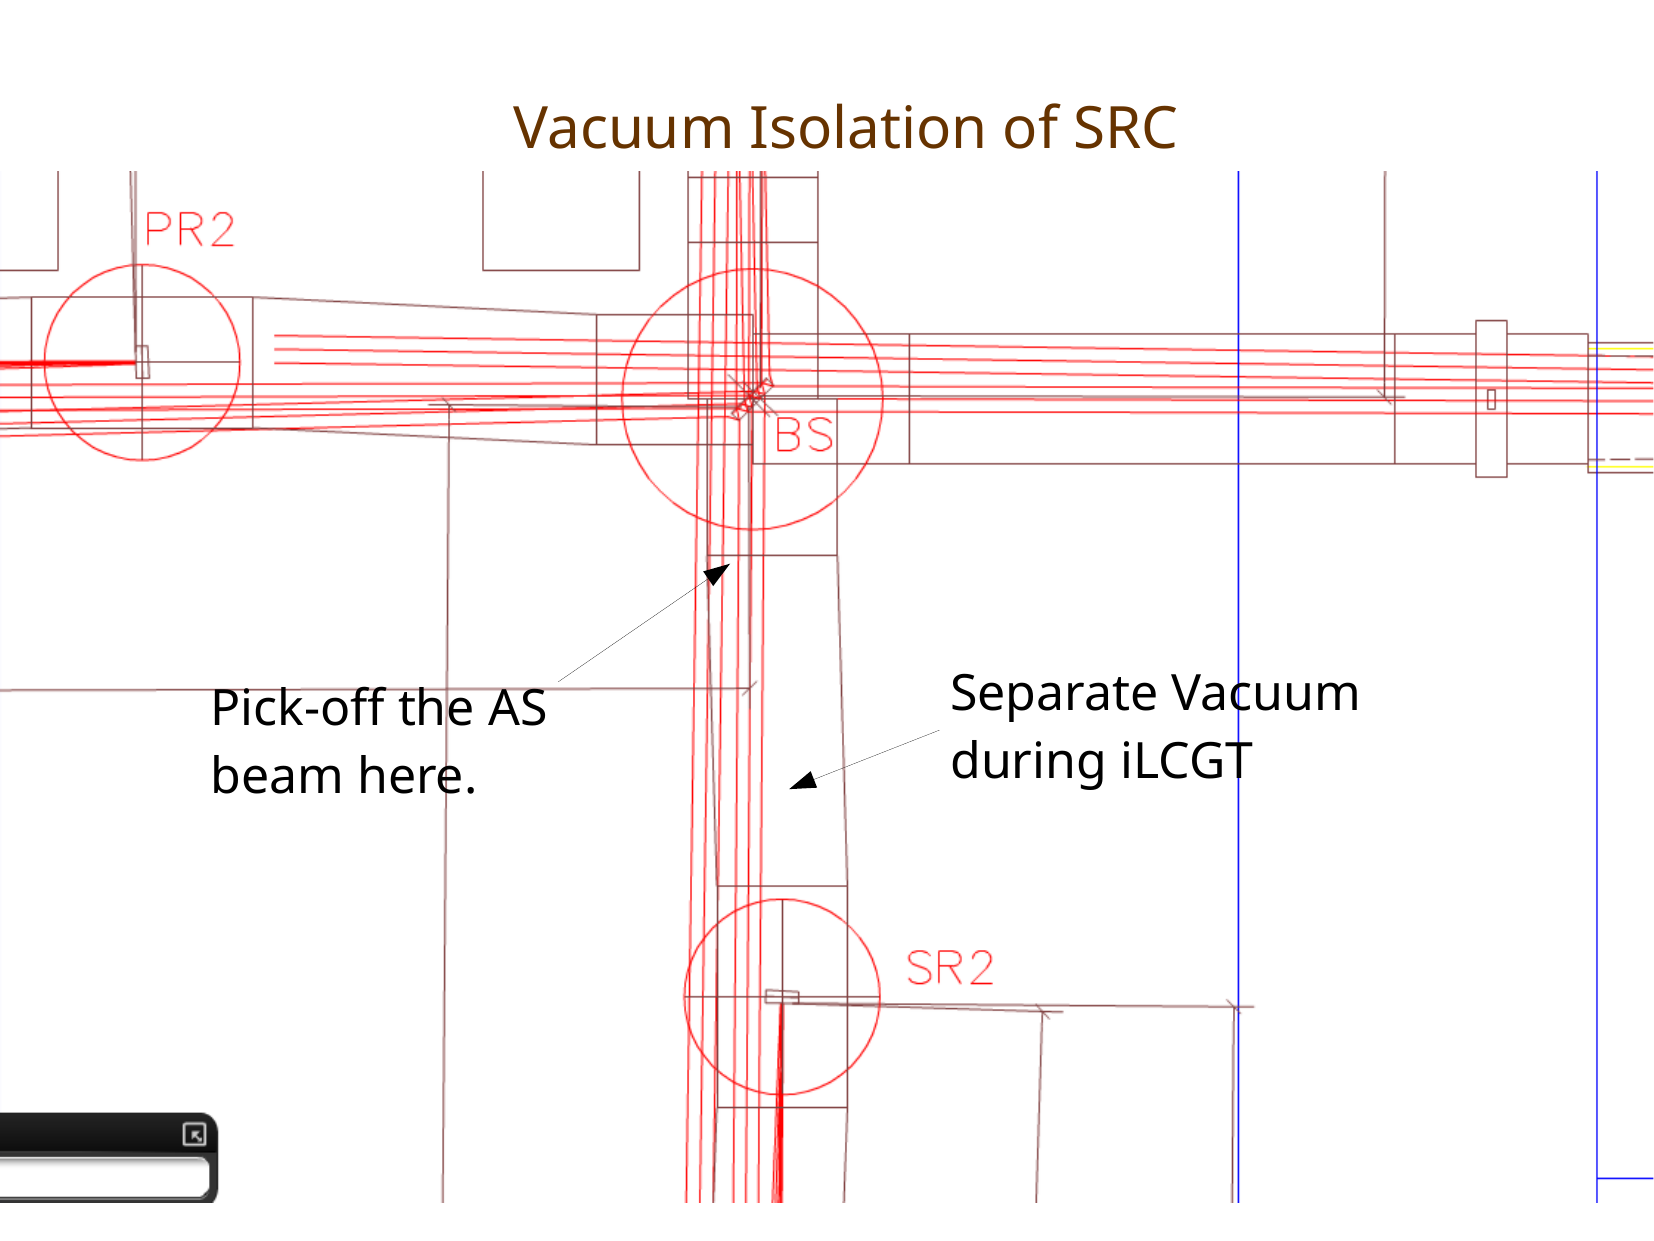

Vacuum Isolation of SRC
Separate Vacuum
during iLCGT
Pick-off the AS
beam here.